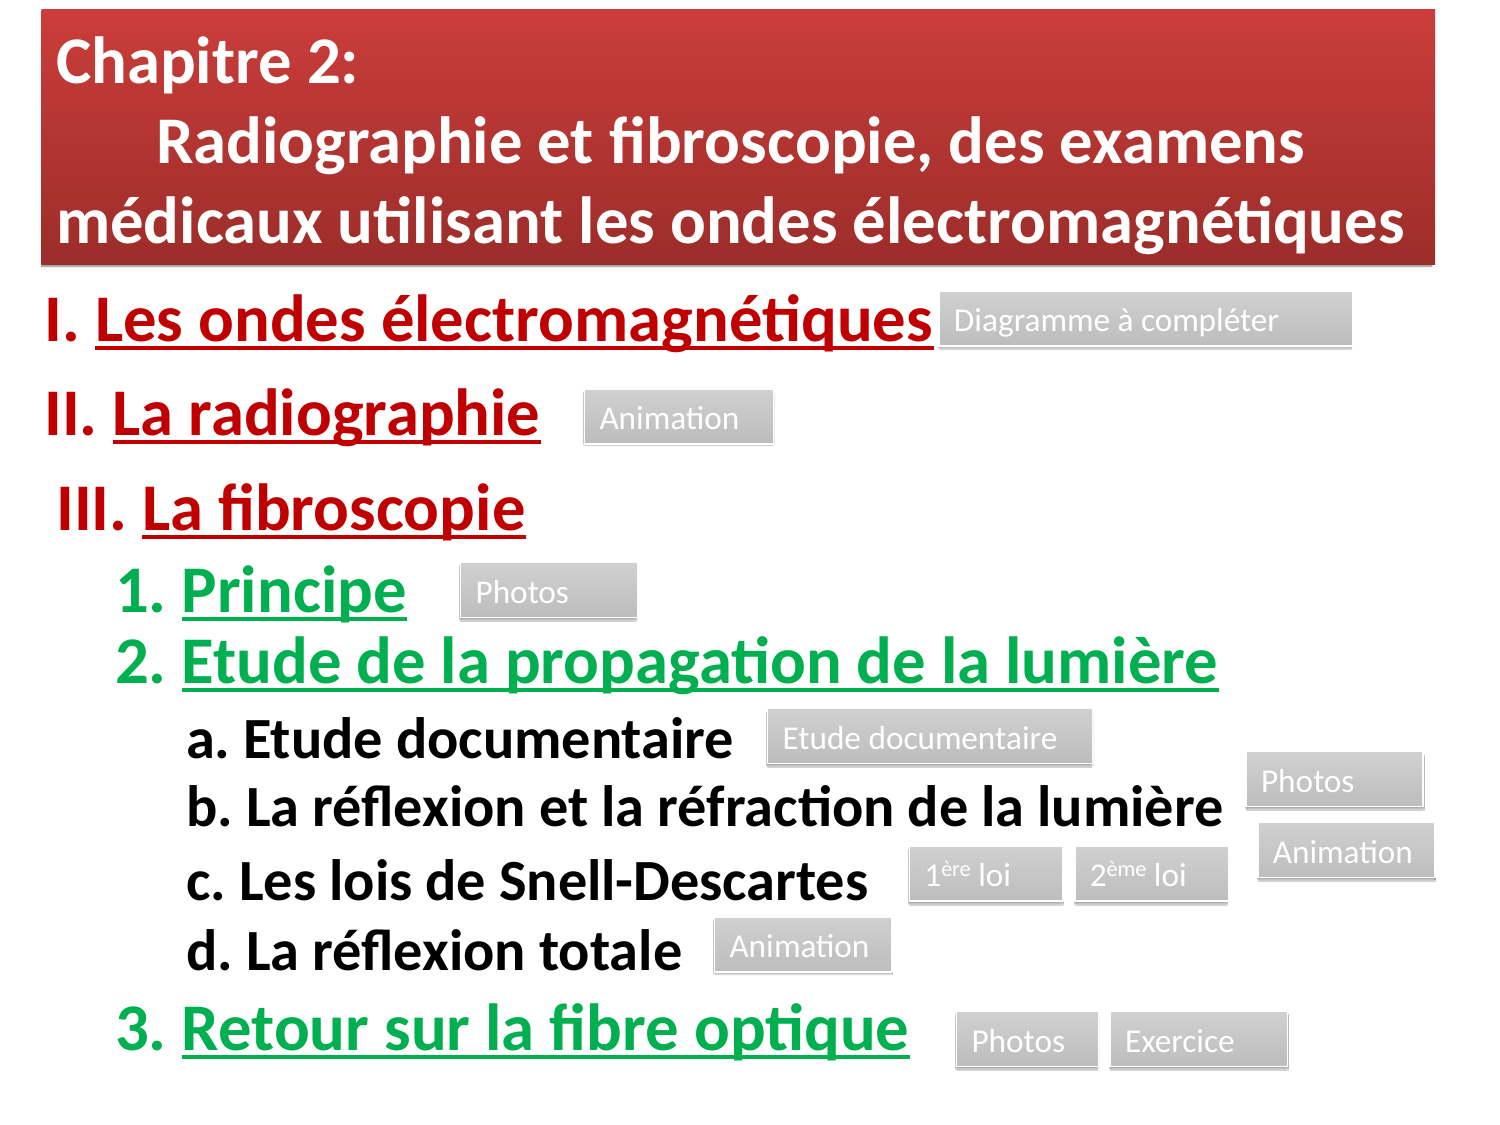

Chapitre 2:
Radiographie et fibroscopie, des examens médicaux utilisant les ondes électromagnétiques
I. Les ondes électromagnétiques
Diagramme à compléter
II. La radiographie
Animation
III. La fibroscopie
1. Principe
Photos
2. Etude de la propagation de la lumière
a. Etude documentaire
Etude documentaire
Photos
b. La réflexion et la réfraction de la lumière
Animation
c. Les lois de Snell-Descartes
1ère loi
2ème loi
d. La réflexion totale
Animation
3. Retour sur la fibre optique
Photos
Exercice